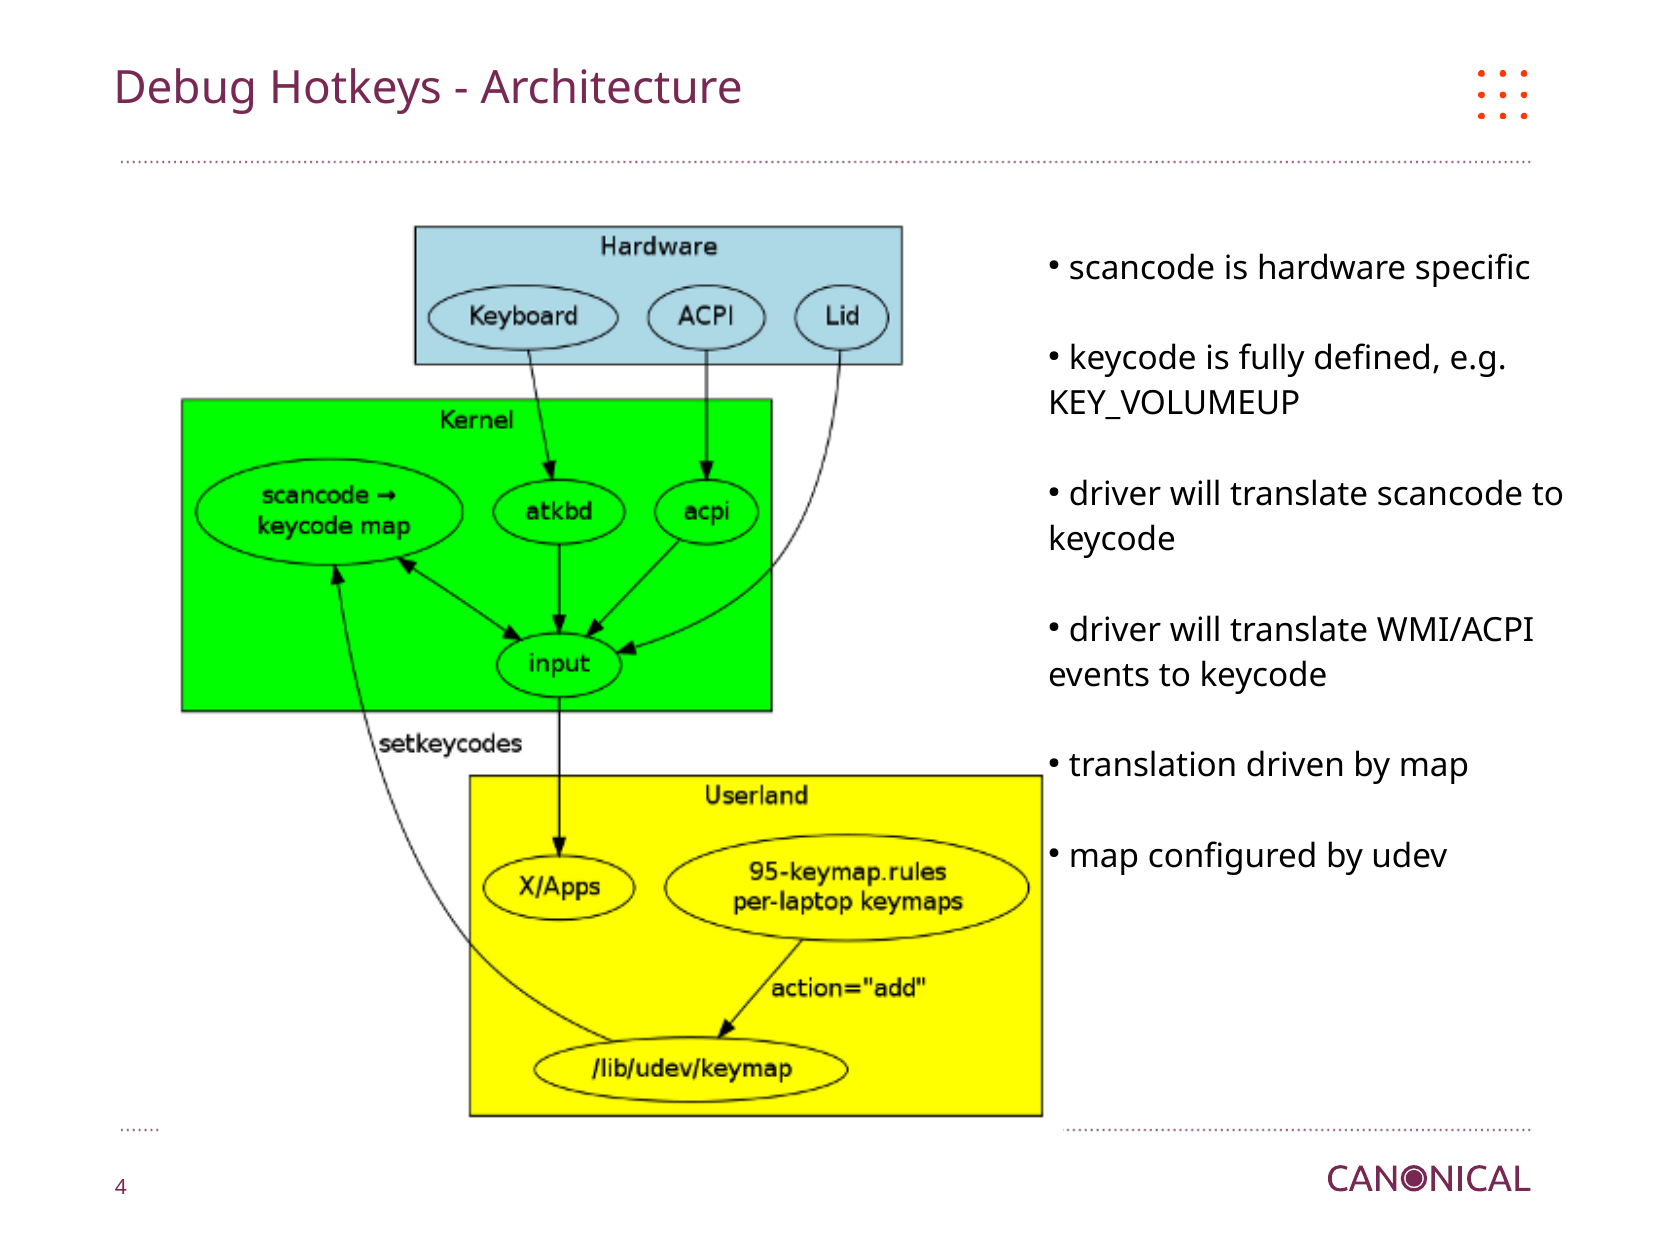

# Debug Hotkeys - Architecture
 scancode is hardware specific
 keycode is fully defined, e.g. KEY_VOLUMEUP
 driver will translate scancode to keycode
 driver will translate WMI/ACPI events to keycode
 translation driven by map
 map configured by udev